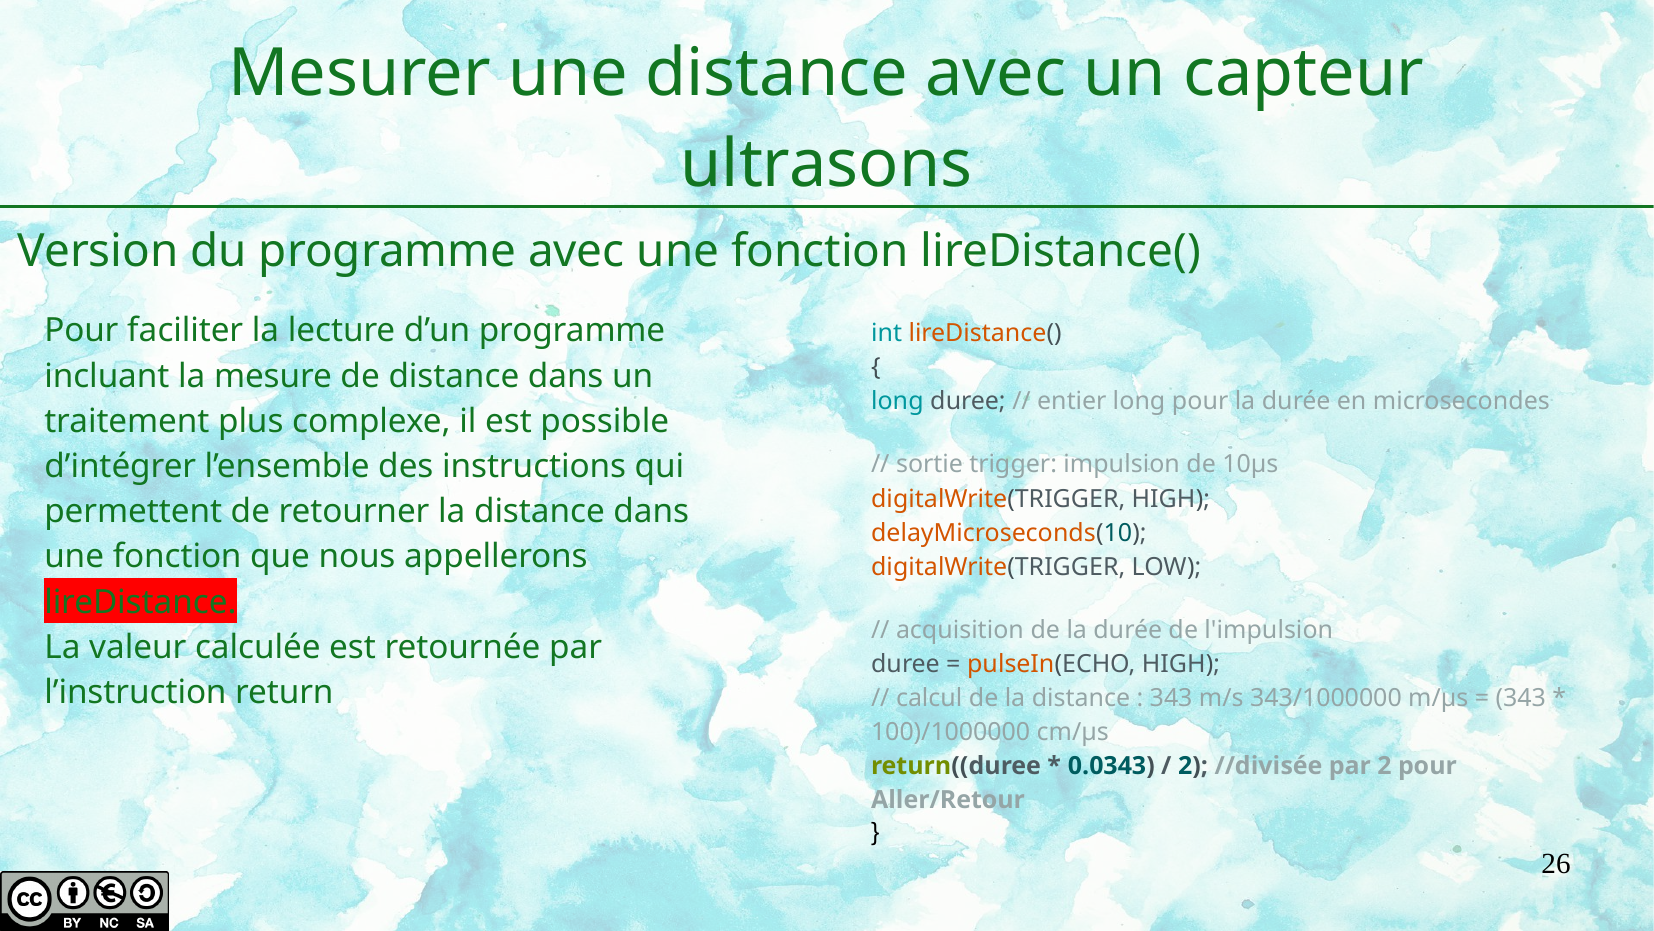

# Mesurer une distance avec un capteur ultrasons
Version du programme avec une fonction lireDistance()
Pour faciliter la lecture d’un programme incluant la mesure de distance dans un traitement plus complexe, il est possible d’intégrer l’ensemble des instructions qui permettent de retourner la distance dans une fonction que nous appellerons lireDistance.
La valeur calculée est retournée par l’instruction return
int lireDistance()
{
long duree; // entier long pour la durée en microsecondes
// sortie trigger: impulsion de 10µs
digitalWrite(TRIGGER, HIGH);
delayMicroseconds(10);
digitalWrite(TRIGGER, LOW);
// acquisition de la durée de l'impulsion
duree = pulseIn(ECHO, HIGH);
// calcul de la distance : 343 m/s 343/1000000 m/µs = (343 * 100)/1000000 cm/µs
return((duree * 0.0343) / 2); //divisée par 2 pour Aller/Retour
}
26